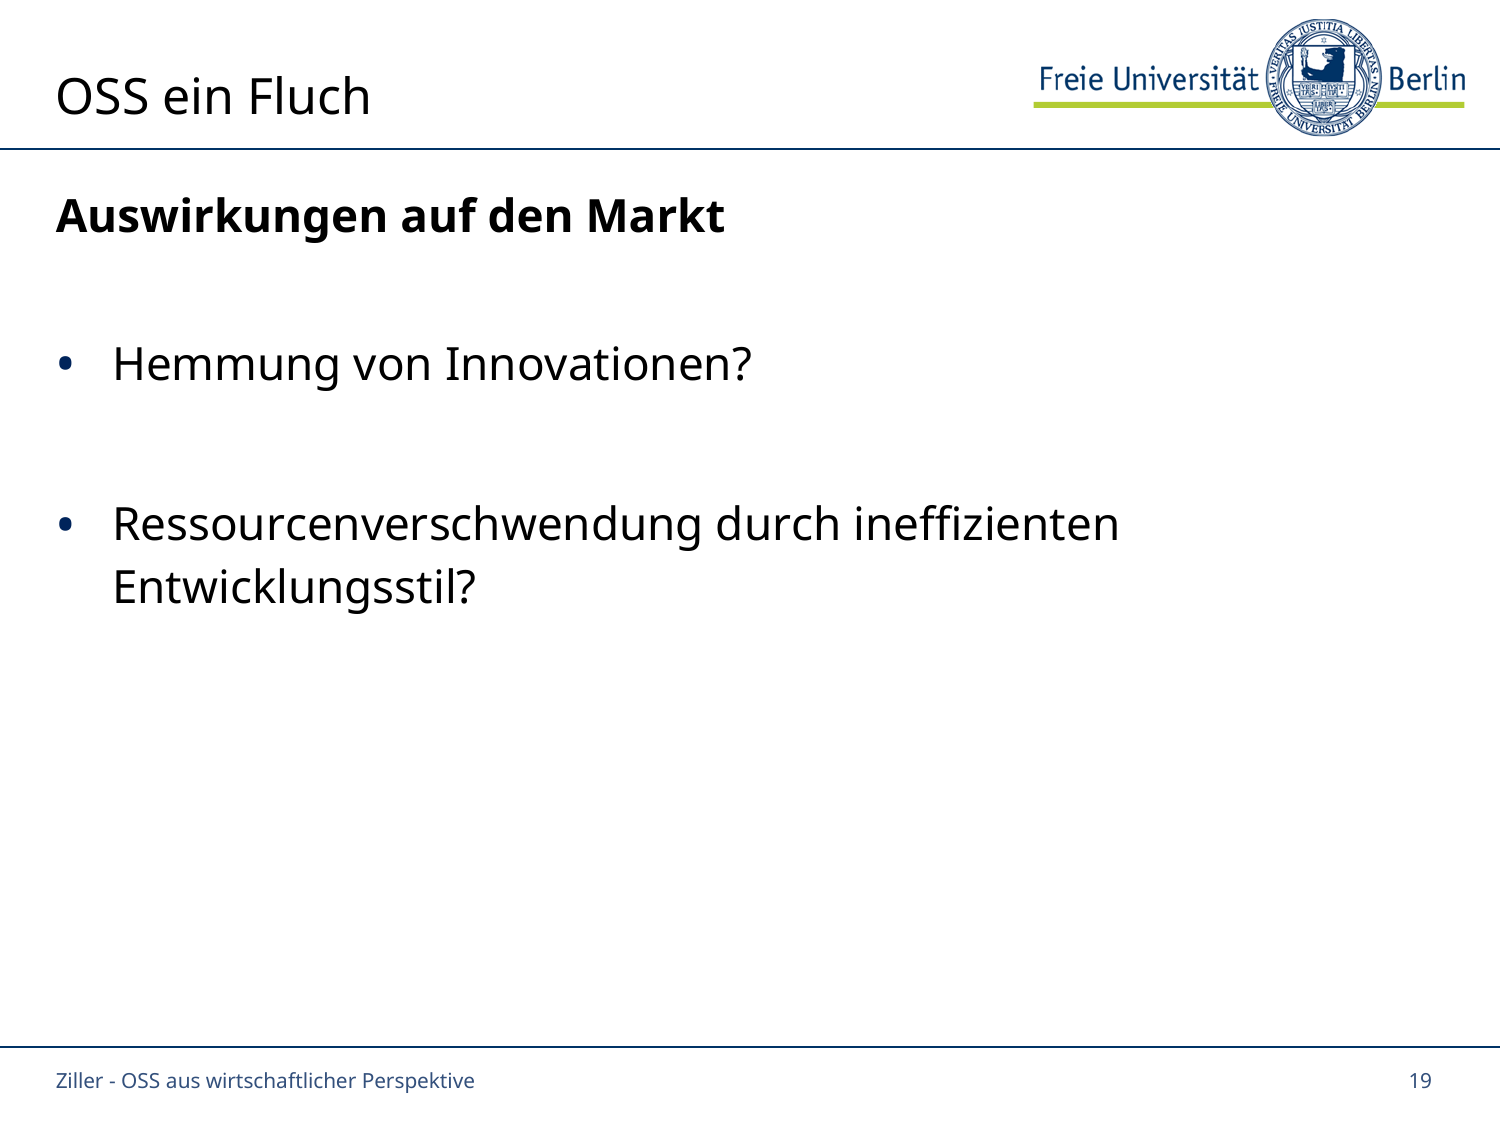

# OSS ein Fluch
Auswirkungen auf den Markt
Hemmung von Innovationen?
Ressourcenverschwendung durch ineffizienten Entwicklungsstil?
Ziller - OSS aus wirtschaftlicher Perspektive
19